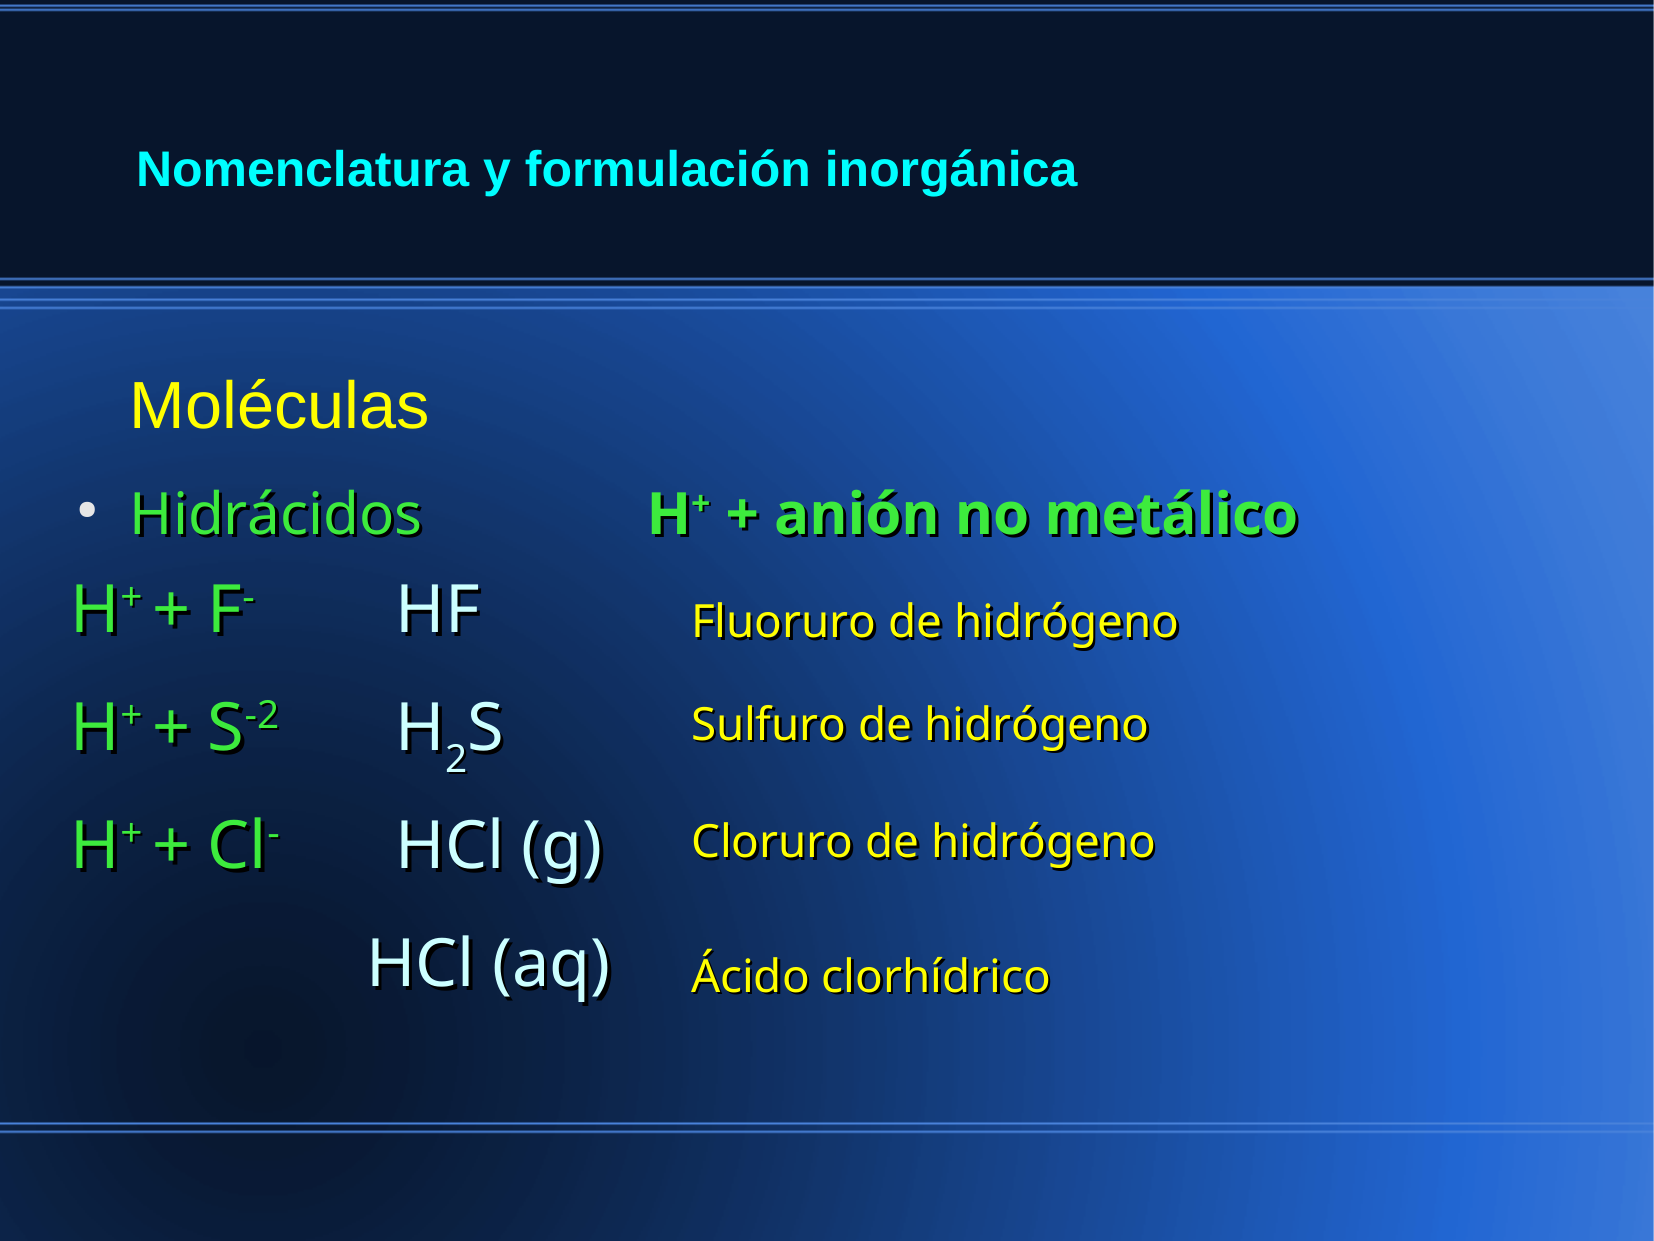

Nomenclatura y formulación inorgánica
# Moléculas
Hidrácidos				H+ + anión no metálico
H+ + F-
HF
Fluoruro de hidrógeno
H+ + S-2
H2S
Sulfuro de hidrógeno
H+ + Cl-
HCl (g)
Cloruro de hidrógeno
HCl (aq)
Ácido clorhídrico